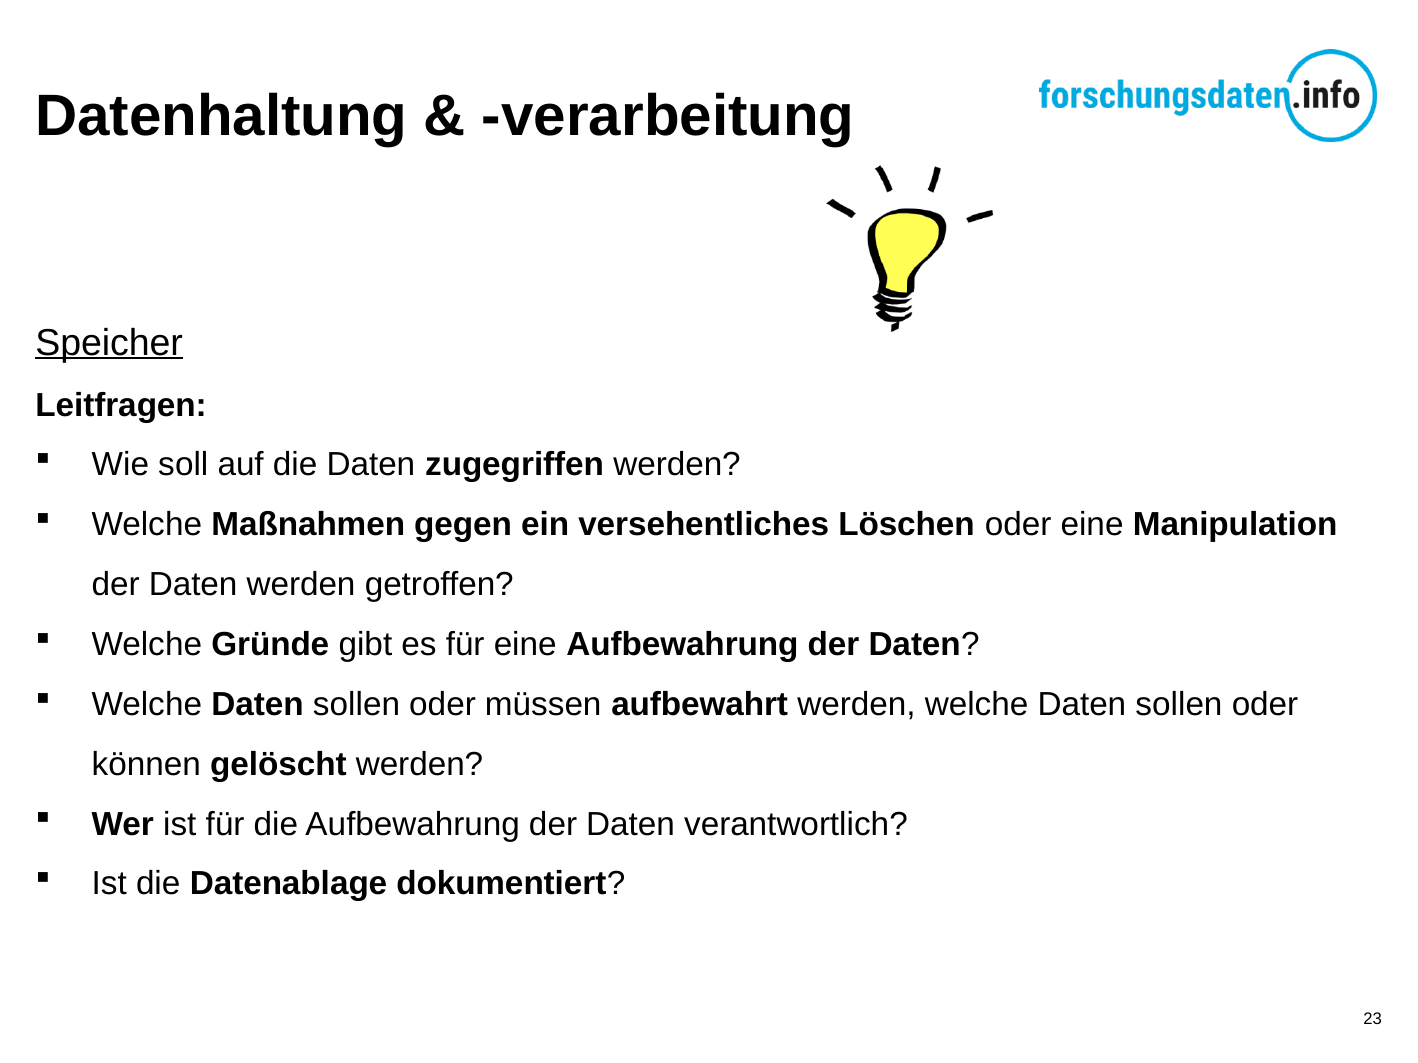

# Datenhaltung & -verarbeitung
Speicher
Leitfragen:
Wie soll auf die Daten zugegriffen werden?
Welche Maßnahmen gegen ein versehentliches Löschen oder eine Manipulation der Daten werden getroffen?
Welche Gründe gibt es für eine Aufbewahrung der Daten?
Welche Daten sollen oder müssen aufbewahrt werden, welche Daten sollen oder können gelöscht werden?
Wer ist für die Aufbewahrung der Daten verantwortlich?
Ist die Datenablage dokumentiert?